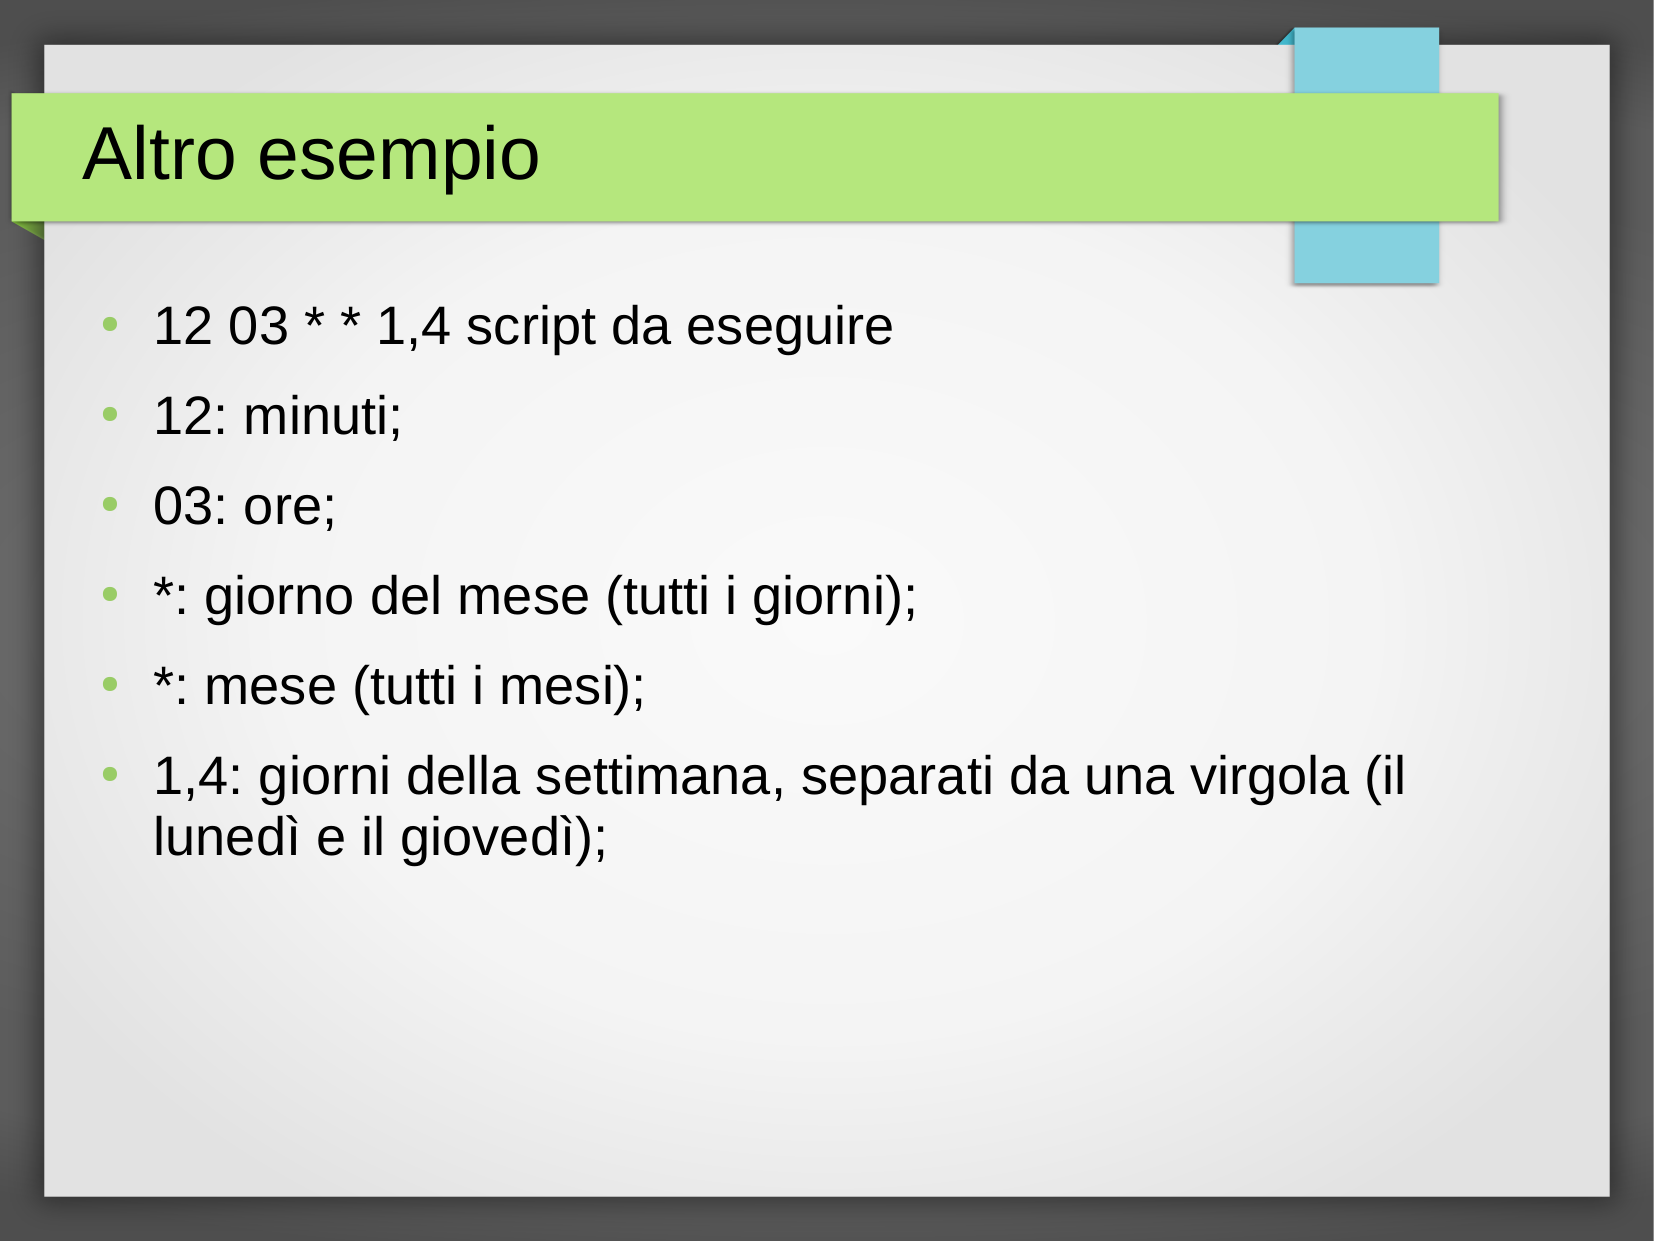

# Altro esempio
12 03 * * 1,4 script da eseguire
12: minuti;
03: ore;
*: giorno del mese (tutti i giorni);
*: mese (tutti i mesi);
1,4: giorni della settimana, separati da una virgola (il lunedì e il giovedì);